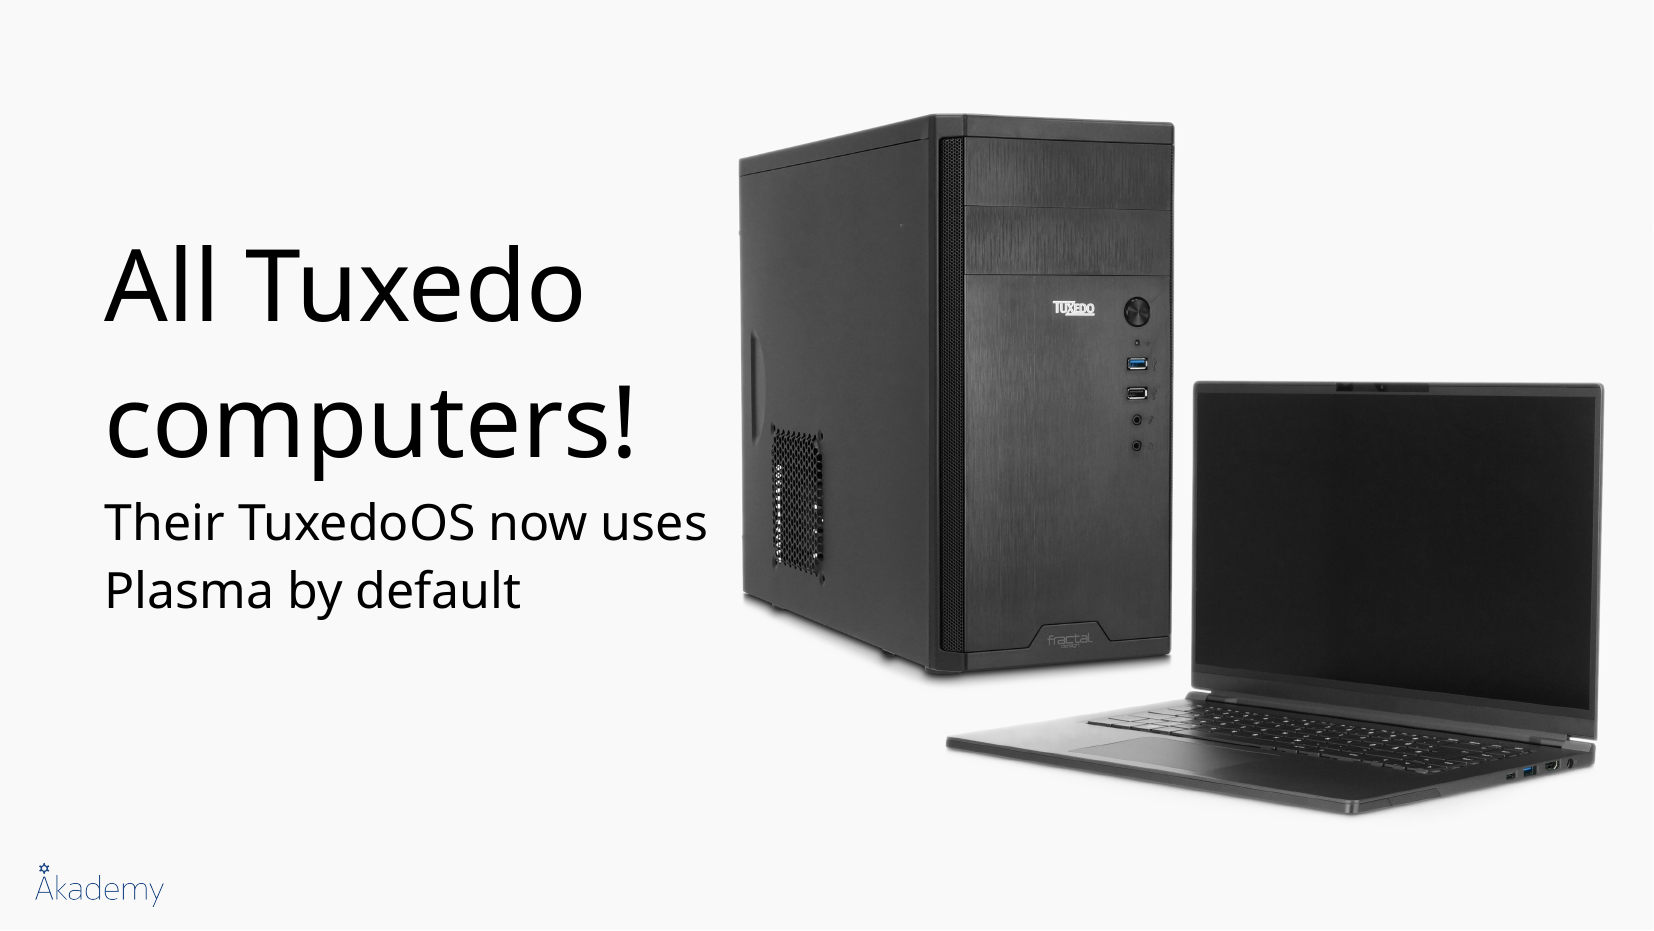

All Tuxedo computers!
Their TuxedoOS now uses Plasma by default